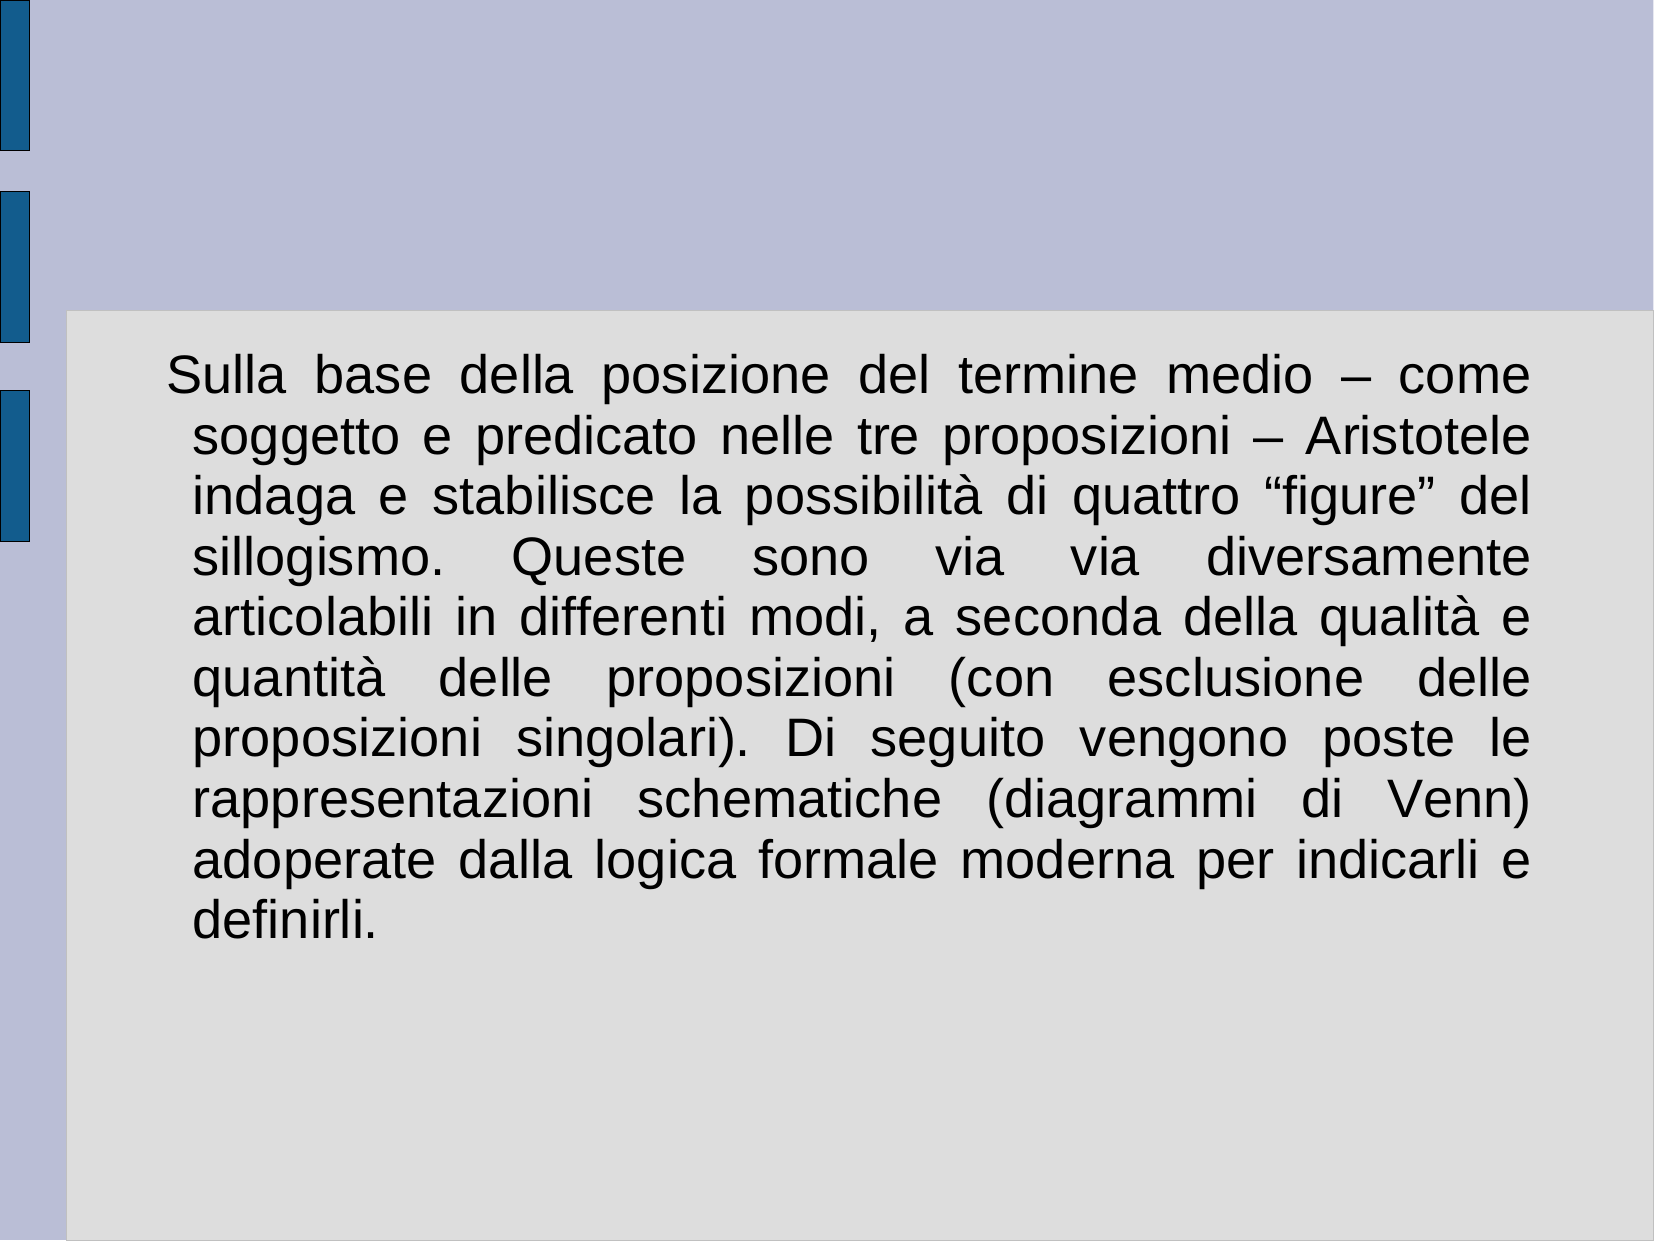

#
 Sulla base della posizione del termine medio – come soggetto e predicato nelle tre proposizioni – Aristotele indaga e stabilisce la possibilità di quattro “figure” del sillogismo. Queste sono via via diversamente articolabili in differenti modi, a seconda della qualità e quantità delle proposizioni (con esclusione delle proposizioni singolari). Di seguito vengono poste le rappresentazioni schematiche (diagrammi di Venn) adoperate dalla logica formale moderna per indicarli e definirli.